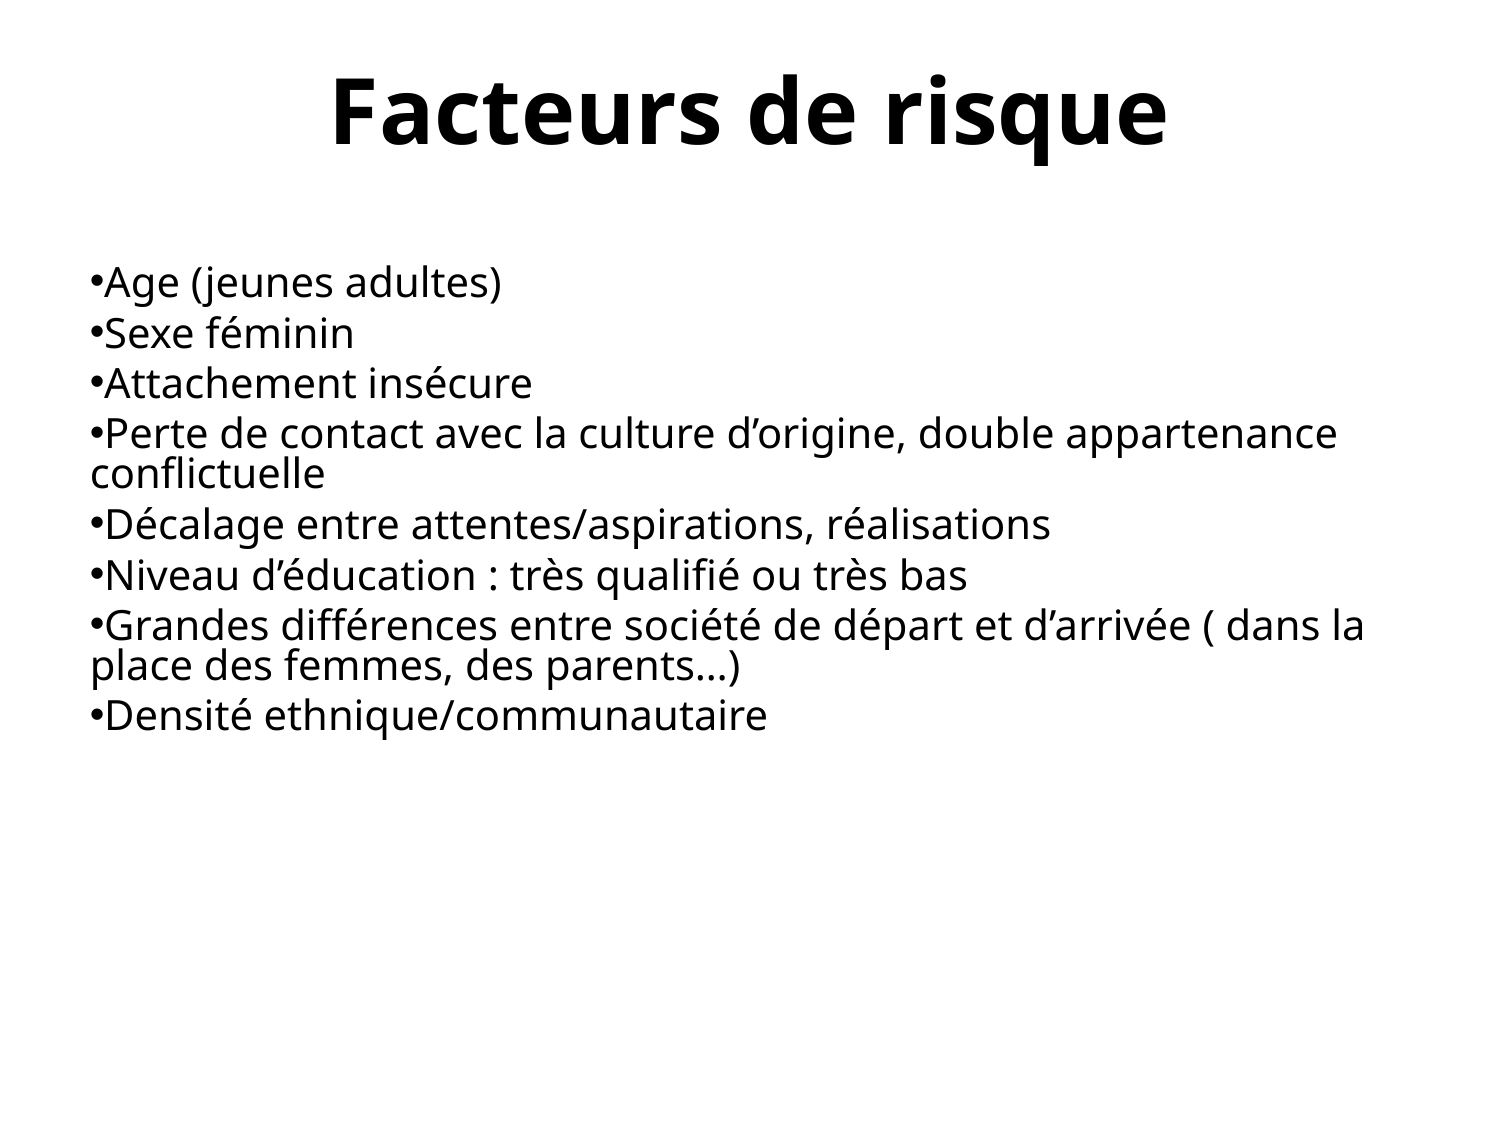

# Facteurs de risque
Age (jeunes adultes)
Sexe féminin
Attachement insécure
Perte de contact avec la culture d’origine, double appartenance conflictuelle
Décalage entre attentes/aspirations, réalisations
Niveau d’éducation : très qualifié ou très bas
Grandes différences entre société de départ et d’arrivée ( dans la place des femmes, des parents…)
Densité ethnique/communautaire